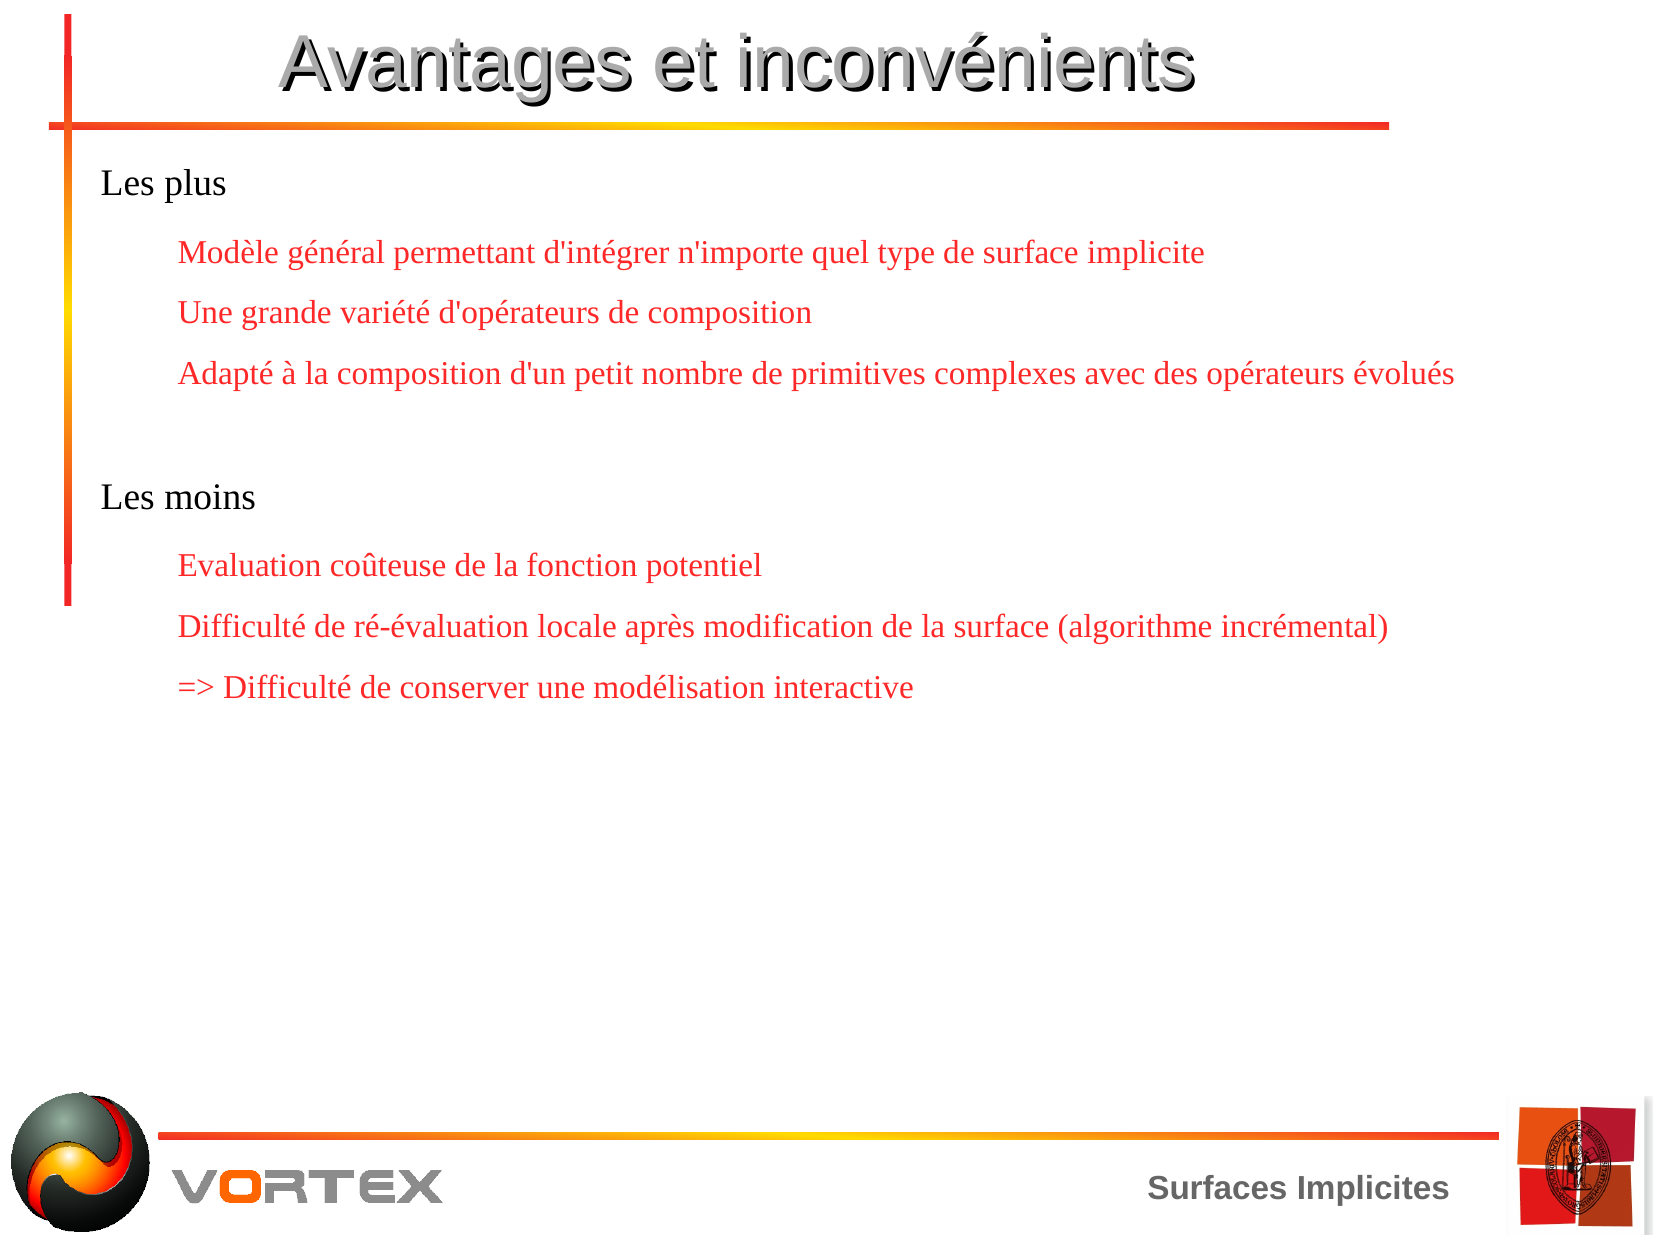

# Avantages et inconvénients
Les plus
Modèle général permettant d'intégrer n'importe quel type de surface implicite
Une grande variété d'opérateurs de composition
Adapté à la composition d'un petit nombre de primitives complexes avec des opérateurs évolués
Les moins
Evaluation coûteuse de la fonction potentiel
Difficulté de ré-évaluation locale après modification de la surface (algorithme incrémental)
=> Difficulté de conserver une modélisation interactive